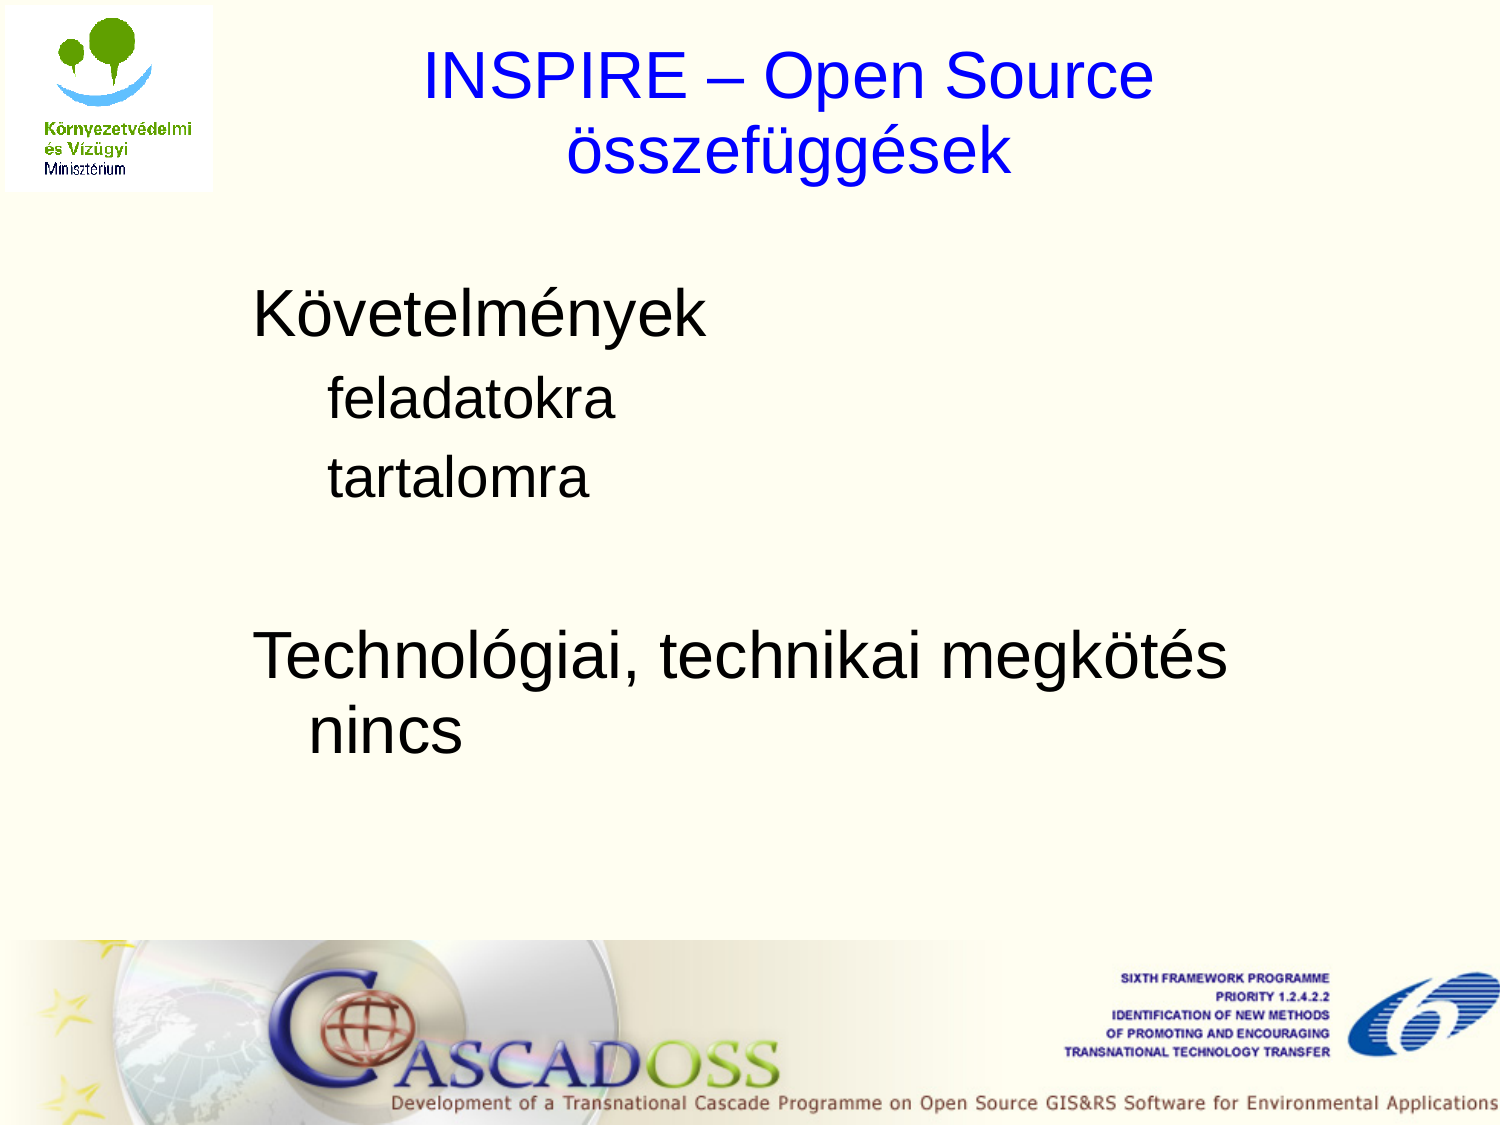

# INSPIRE – Open Source összefüggések
Követelmények
feladatokra
tartalomra
Technológiai, technikai megkötés nincs